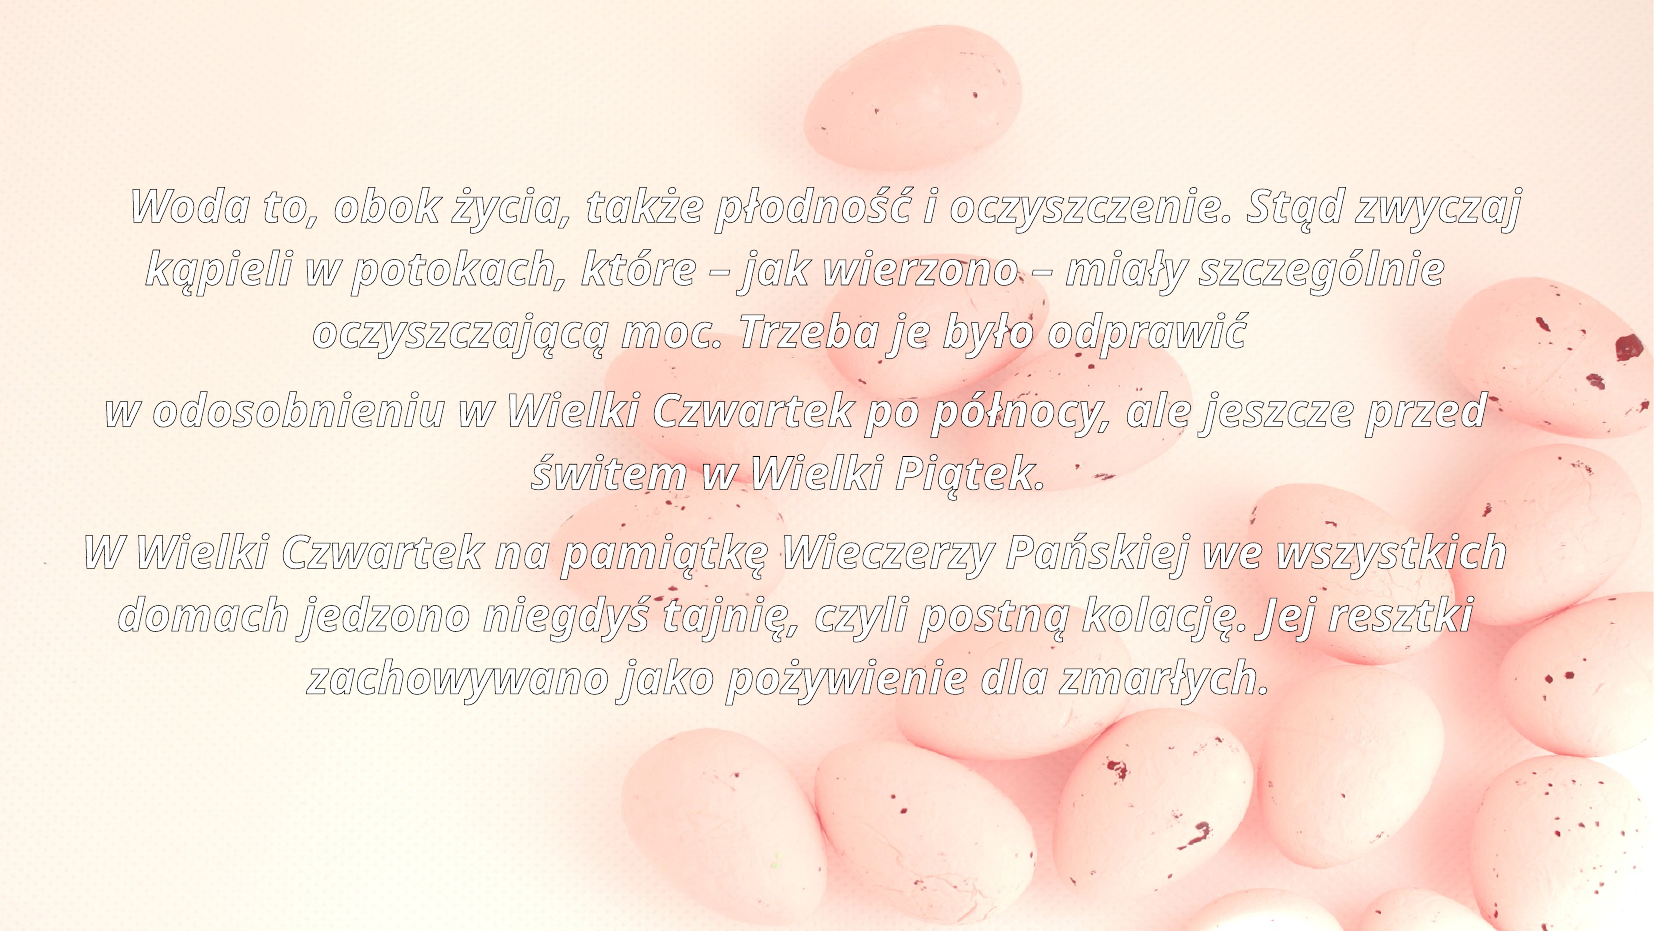

# Woda to, obok życia, także płodność i oczyszczenie. Stąd zwyczaj kąpieli w potokach, które – jak wierzono – miały szczególnie oczyszczającą moc. Trzeba je było odprawić
w odosobnieniu w Wielki Czwartek po północy, ale jeszcze przed świtem w Wielki Piątek.
W Wielki Czwartek na pamiątkę Wieczerzy Pańskiej we wszystkich domach jedzono niegdyś tajnię, czyli postną kolację. Jej resztki zachowywano jako pożywienie dla zmarłych.